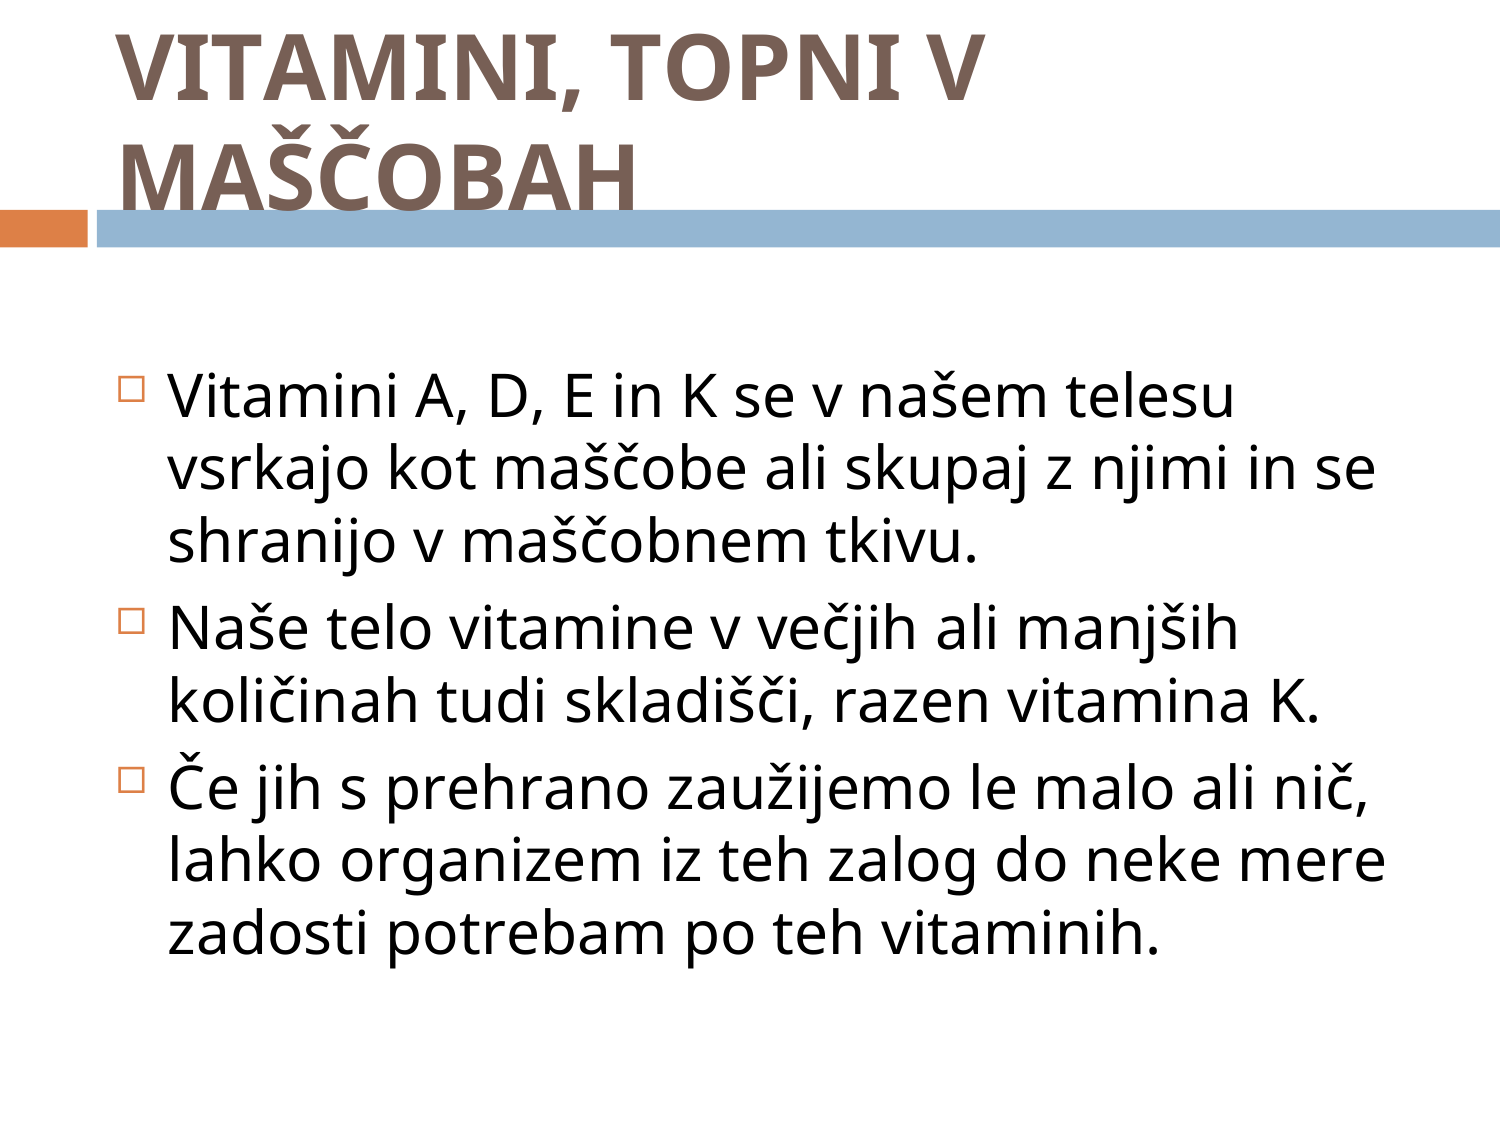

# VITAMINI, TOPNI V MAŠČOBAH
Vitamini A, D, E in K se v našem telesu vsrkajo kot maščobe ali skupaj z njimi in se shranijo v maščobnem tkivu.
Naše telo vitamine v večjih ali manjših količinah tudi skladišči, razen vitamina K.
Če jih s prehrano zaužijemo le malo ali nič, lahko organizem iz teh zalog do neke mere zadosti potrebam po teh vitaminih.